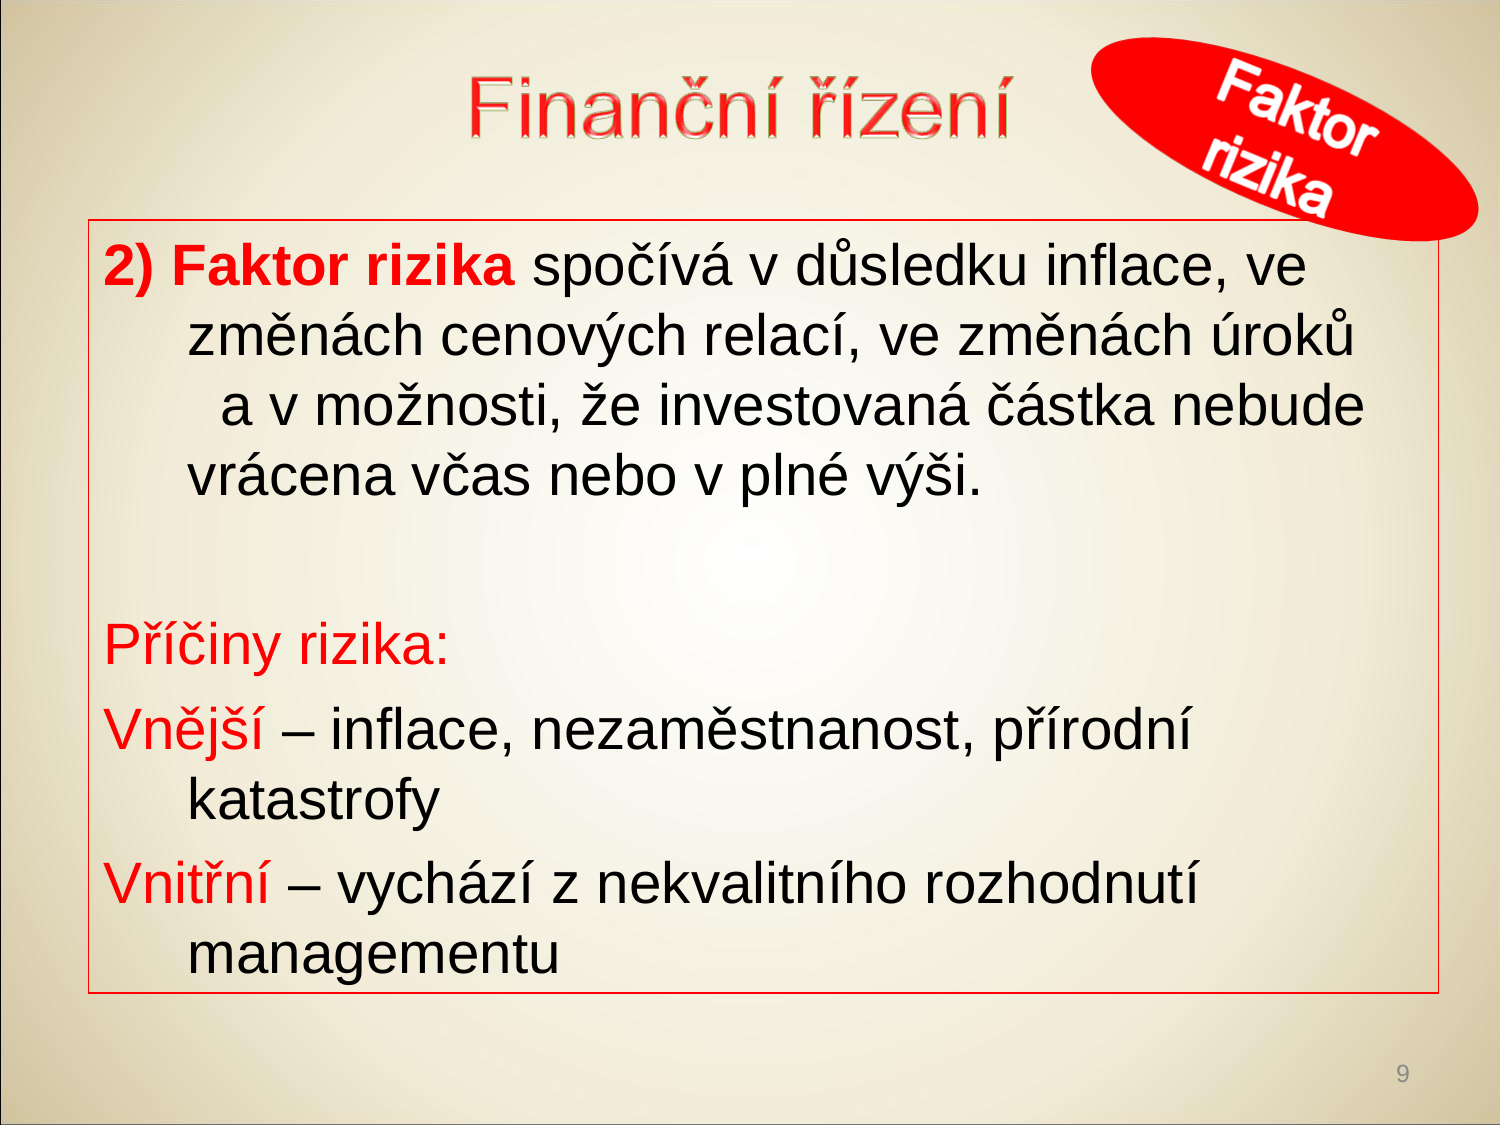

# 2) Faktor rizika spočívá v důsledku inflace, ve změnách cenových relací, ve změnách úroků a v možnosti, že investovaná částka nebude vrácena včas nebo v plné výši.
Příčiny rizika:
Vnější – inflace, nezaměstnanost, přírodní katastrofy
Vnitřní – vychází z nekvalitního rozhodnutí managementu